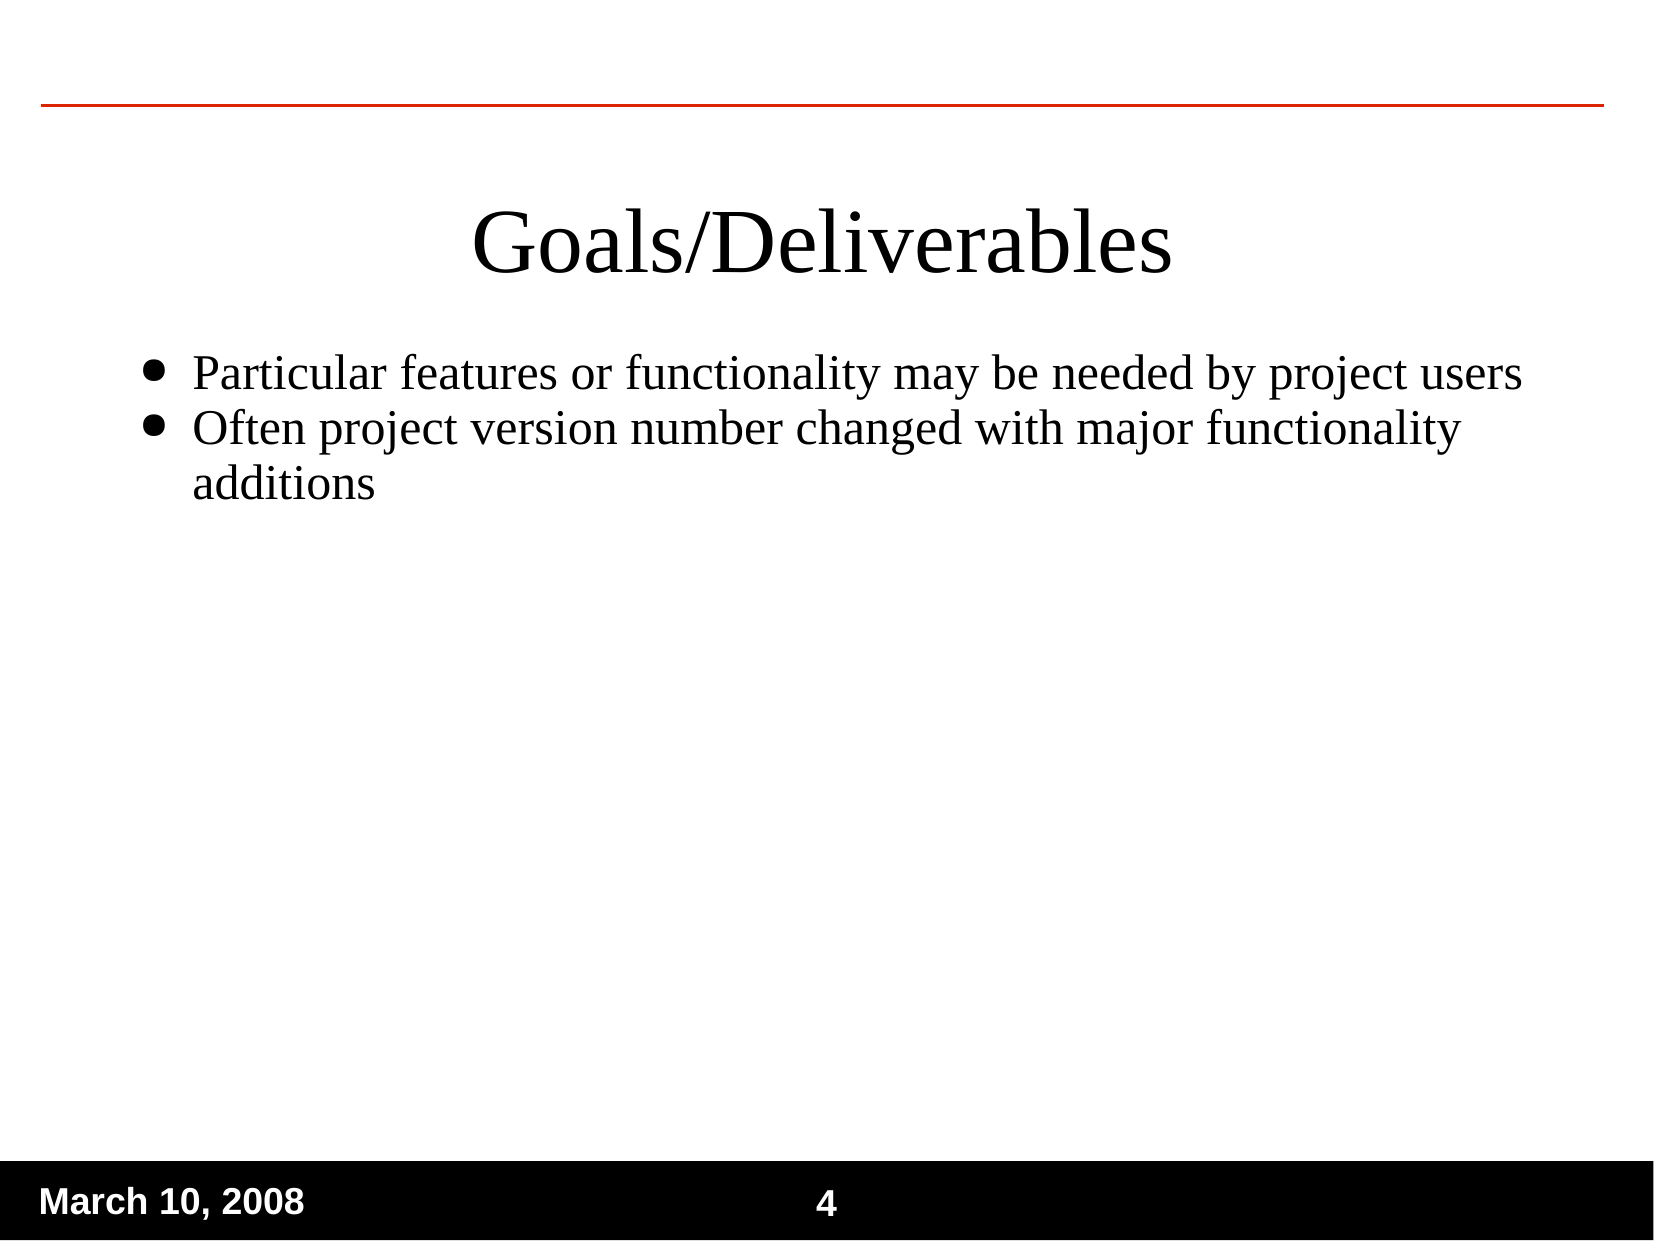

# Goals/Deliverables
Particular features or functionality may be needed by project users
Often project version number changed with major functionality additions